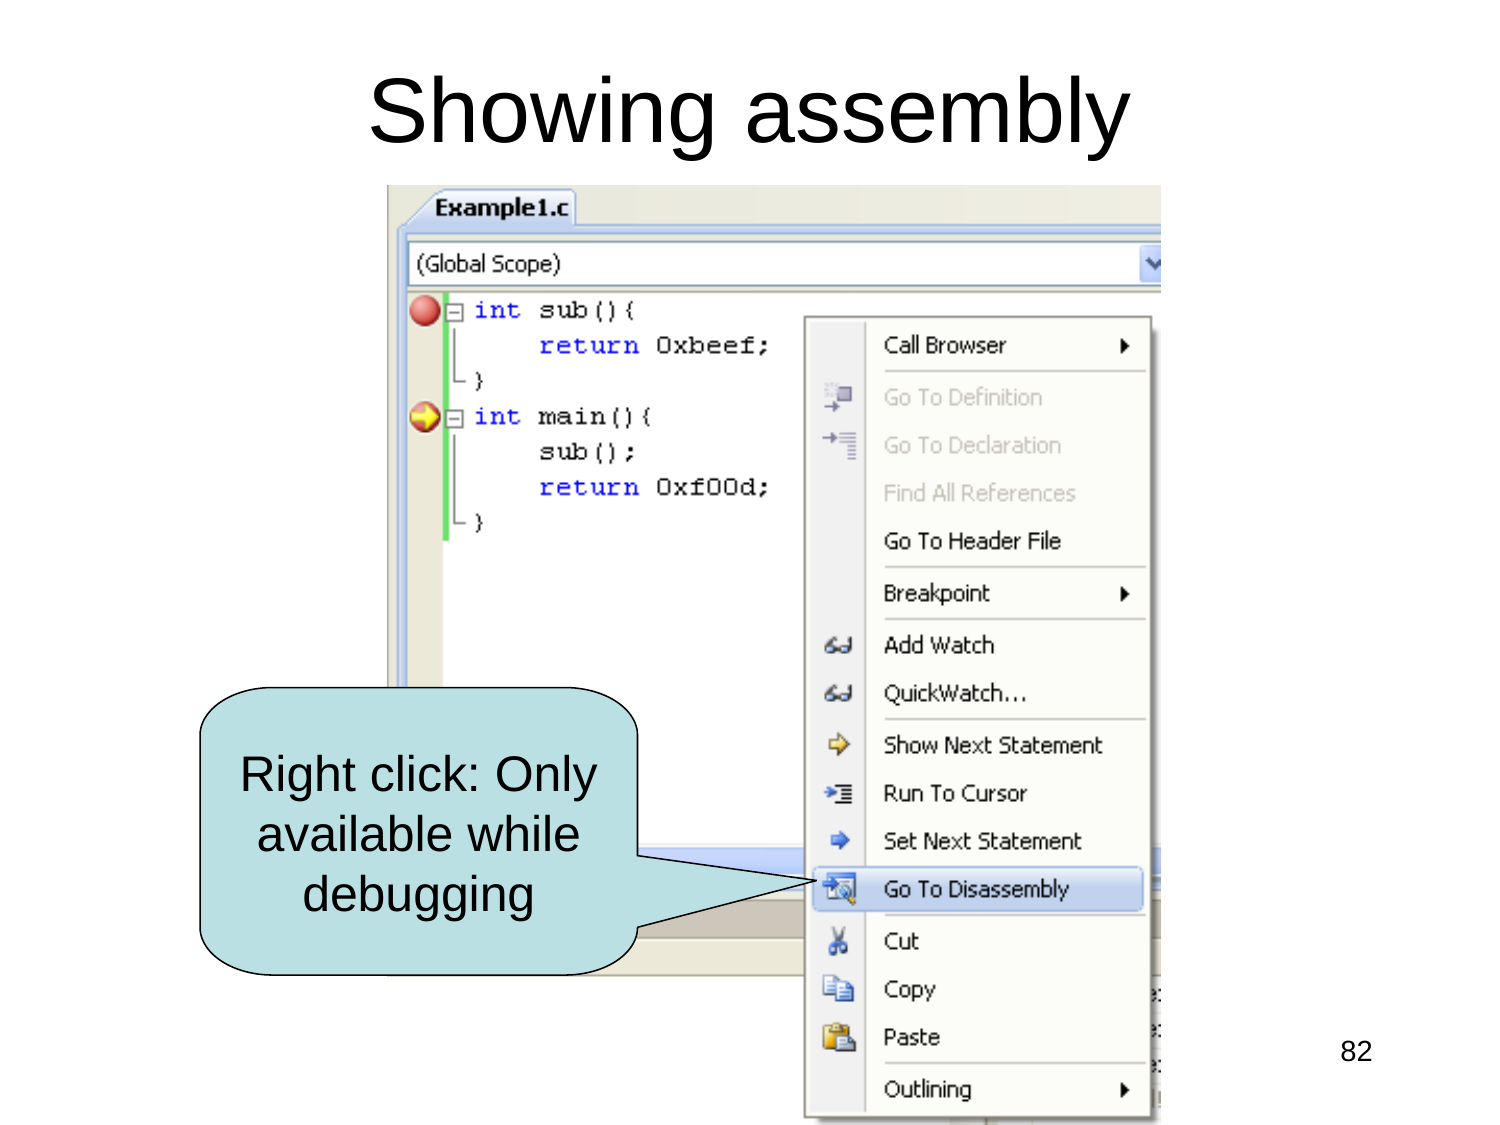

# Showing assembly
Right click: Only available while debugging